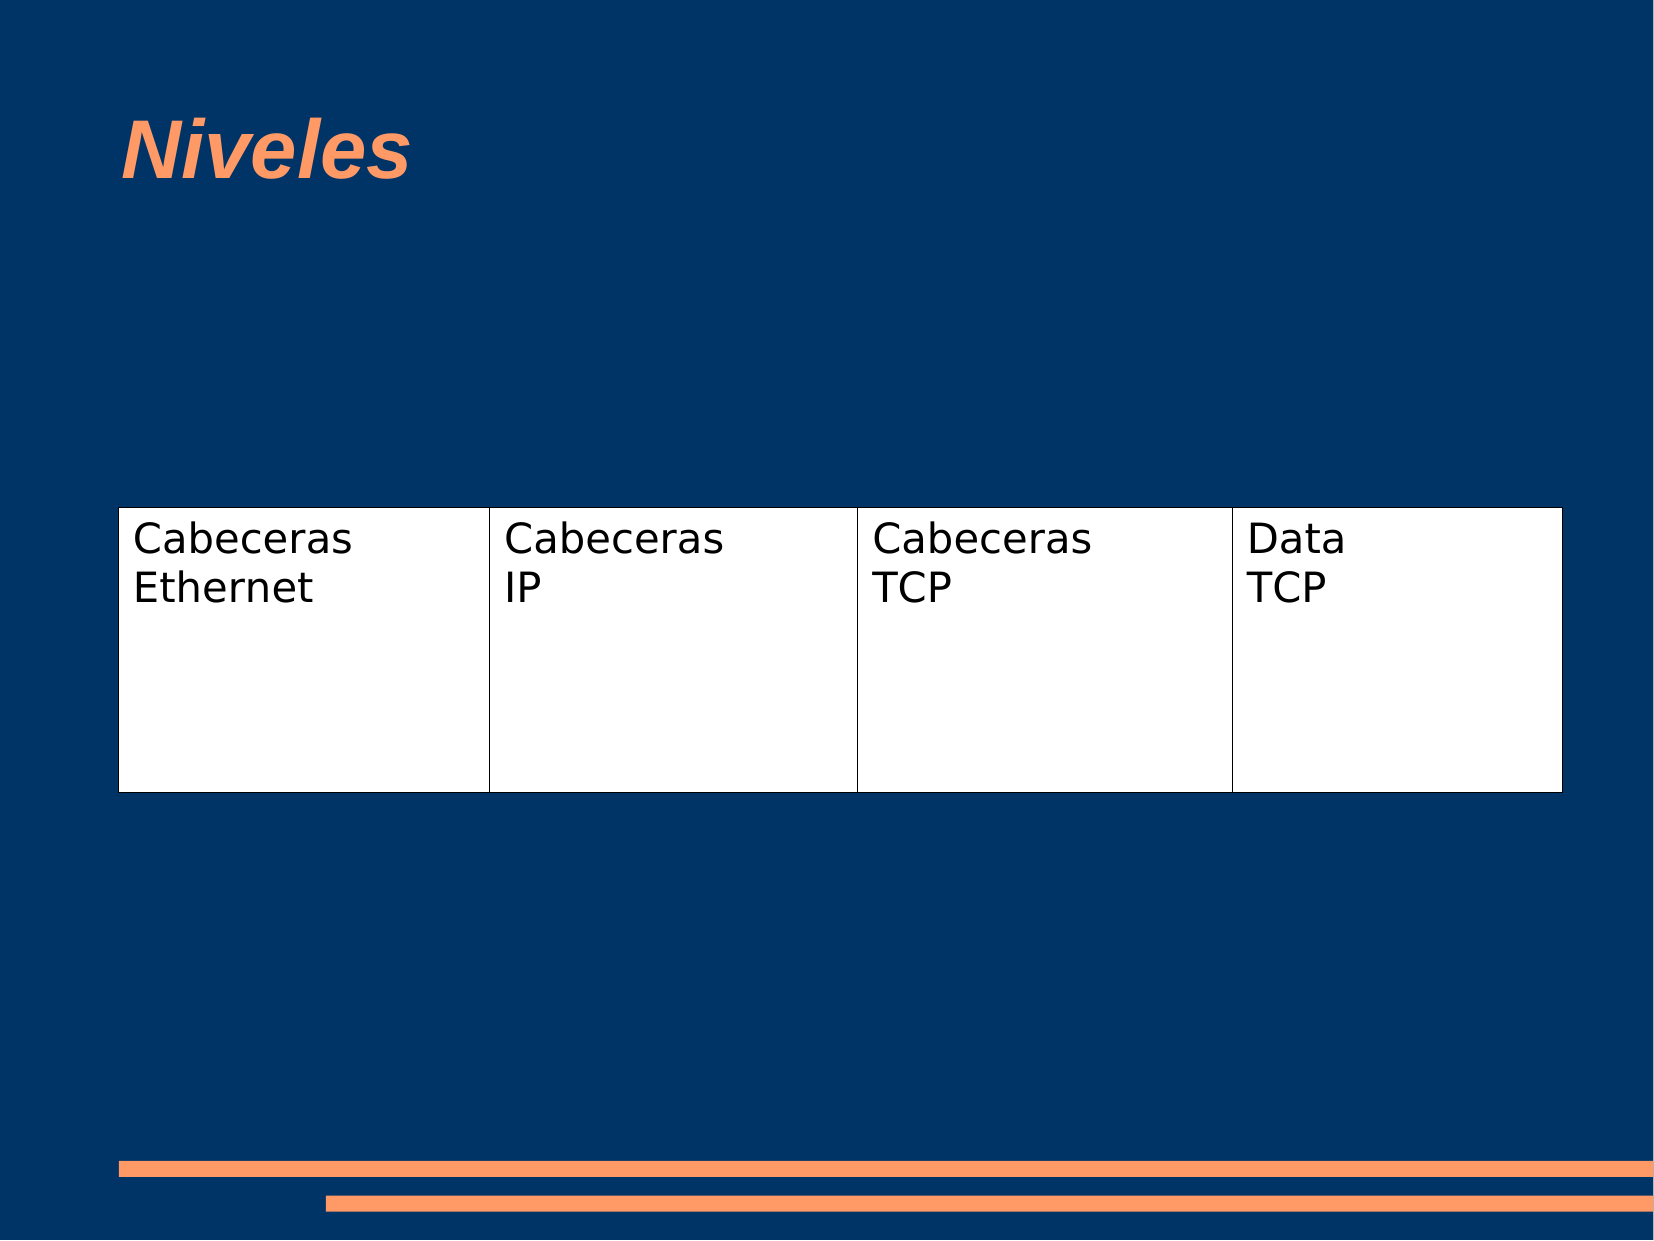

# Niveles
Cabeceras
Ethernet
Data Ethernet
Cabeceras
IP
Cabeceras
TCP
Data IP
Data
TCP